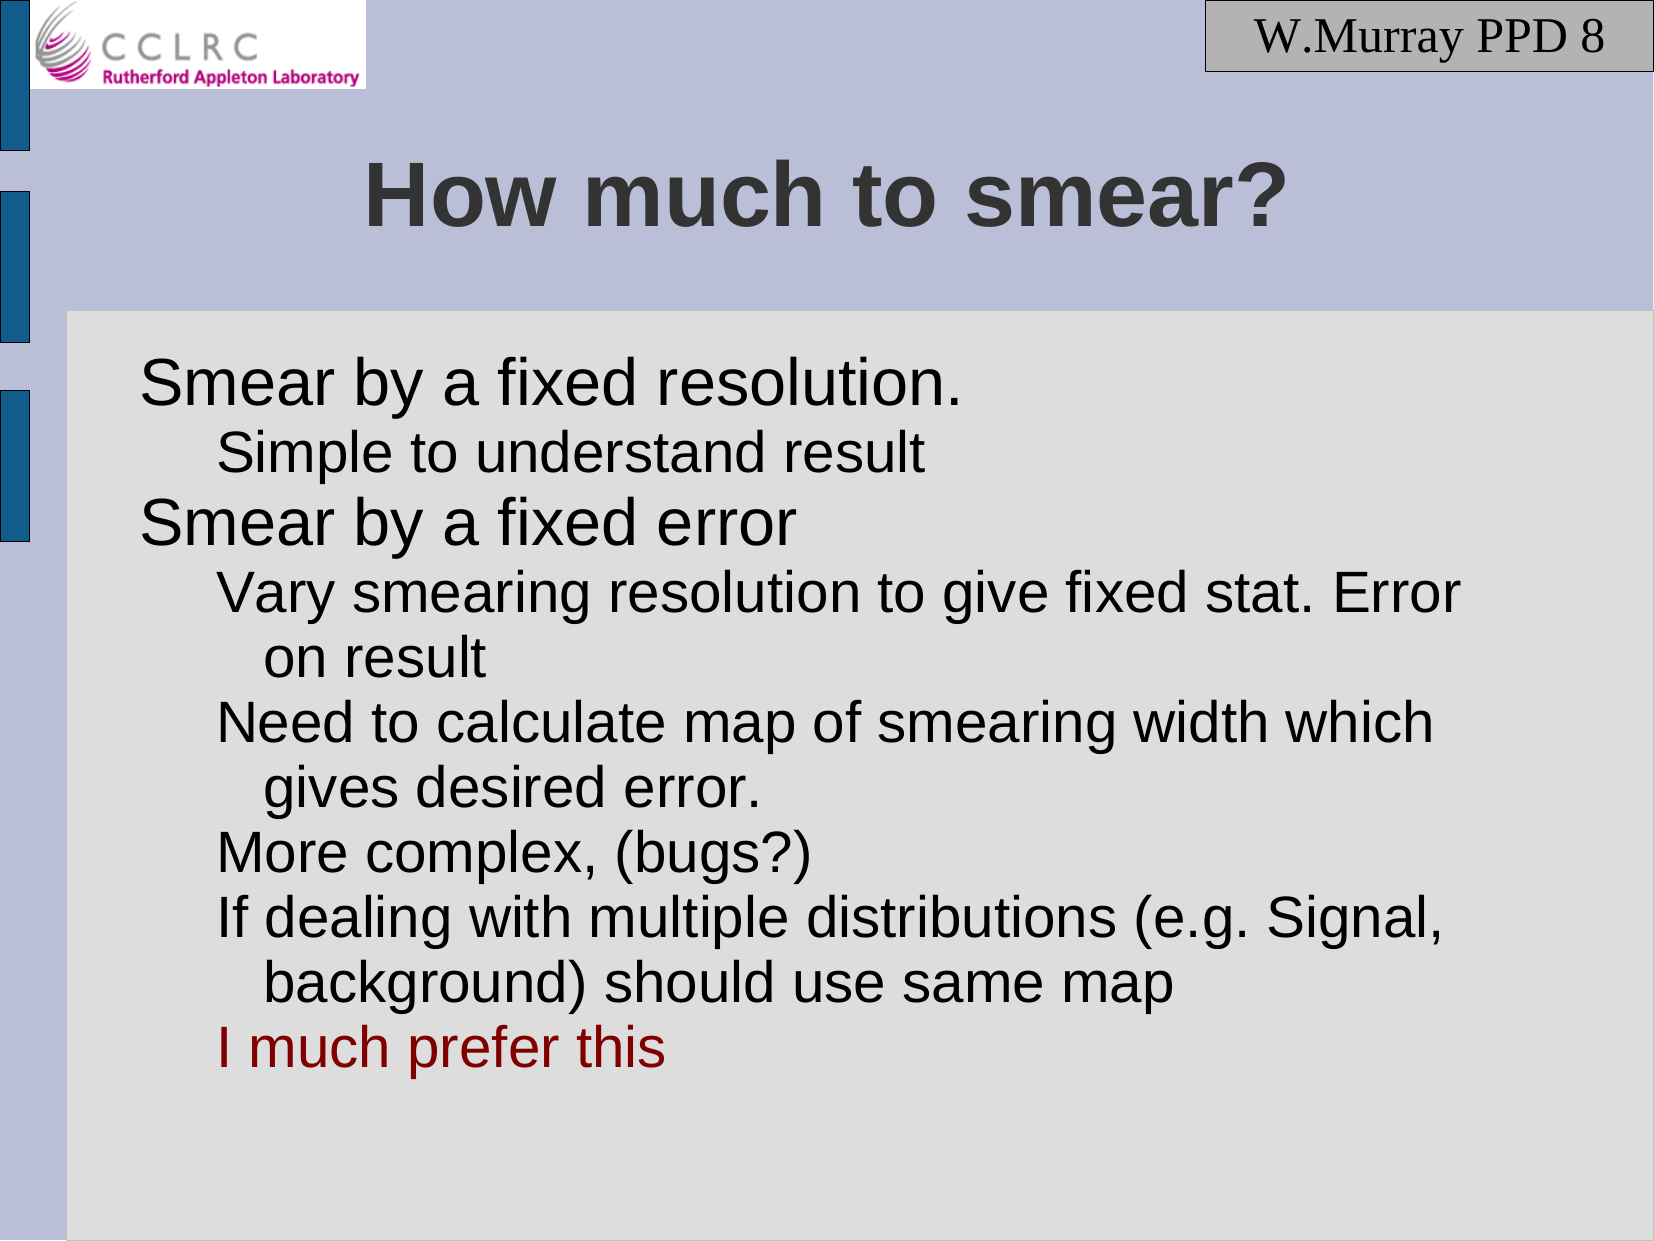

# How much to smear?
Smear by a fixed resolution.
Simple to understand result
Smear by a fixed error
Vary smearing resolution to give fixed stat. Error on result
Need to calculate map of smearing width which gives desired error.
More complex, (bugs?)
If dealing with multiple distributions (e.g. Signal, background) should use same map
I much prefer this